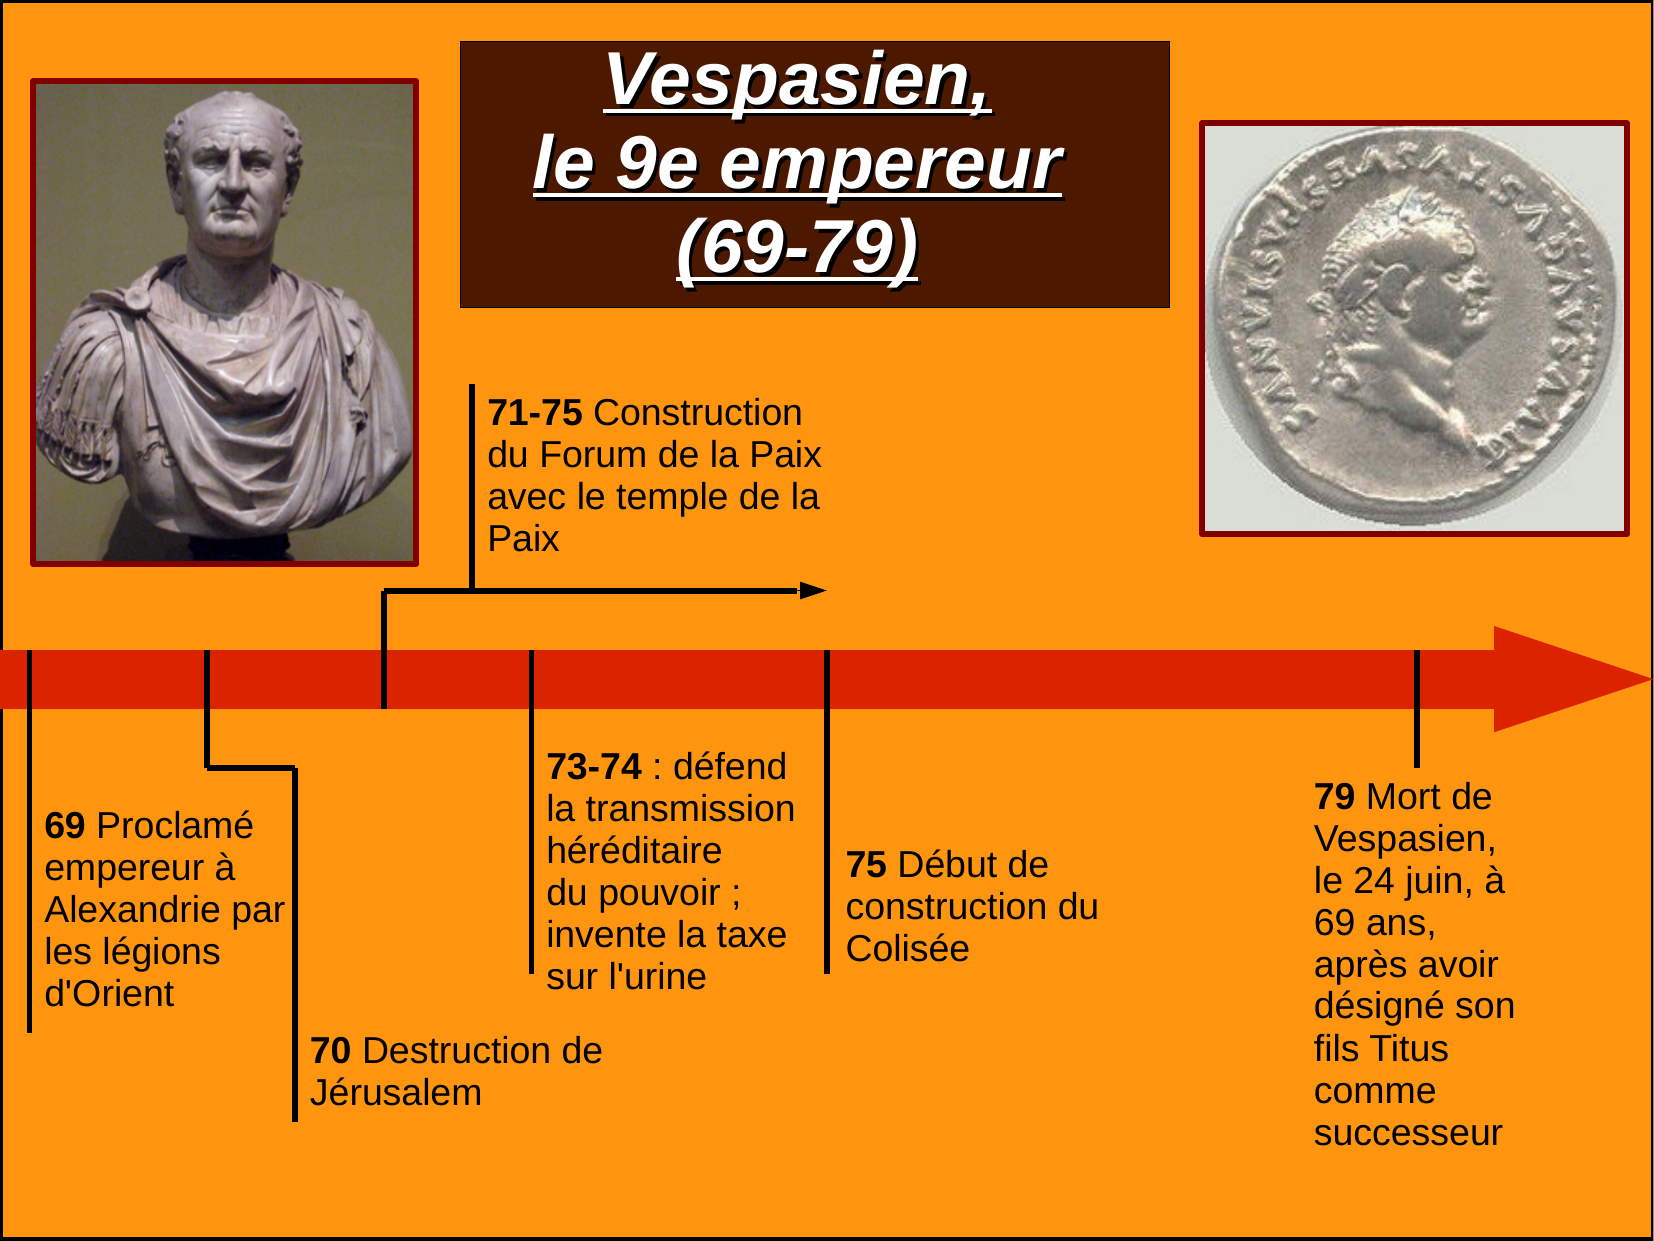

Vespasien,
le 9e empereur
(69-79)
71-75 Construction du Forum de la Paix avec le temple de la Paix
73-74 : défend la transmission héréditaire
du pouvoir ; invente la taxe sur l'urine
79 Mort de Vespasien, le 24 juin, à 69 ans, après avoir désigné son fils Titus comme successeur
69 Proclamé empereur à Alexandrie par les légions d'Orient
75 Début de construction du Colisée
70 Destruction de Jérusalem